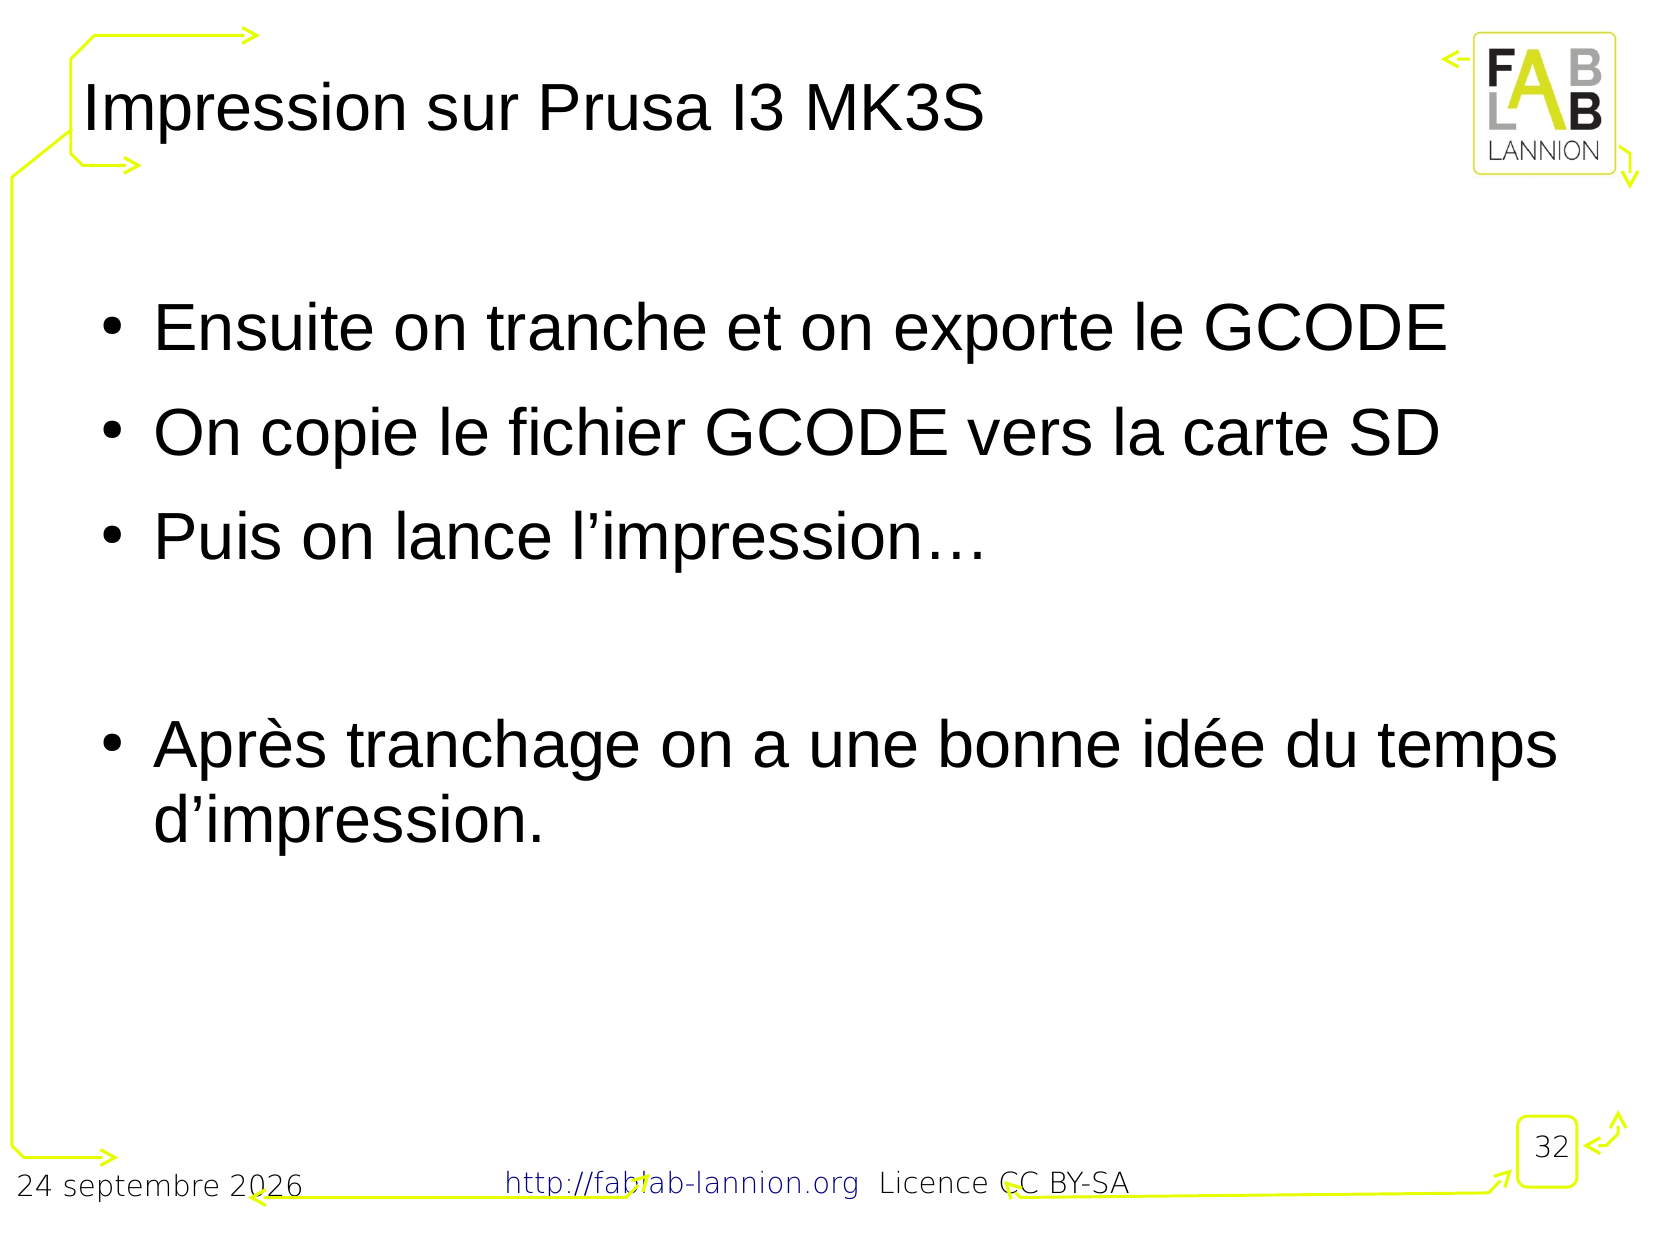

# Impression sur Prusa I3 MK3S
Ensuite on tranche et on exporte le GCODE
On copie le fichier GCODE vers la carte SD
Puis on lance l’impression…
Après tranchage on a une bonne idée du temps d’impression.
32